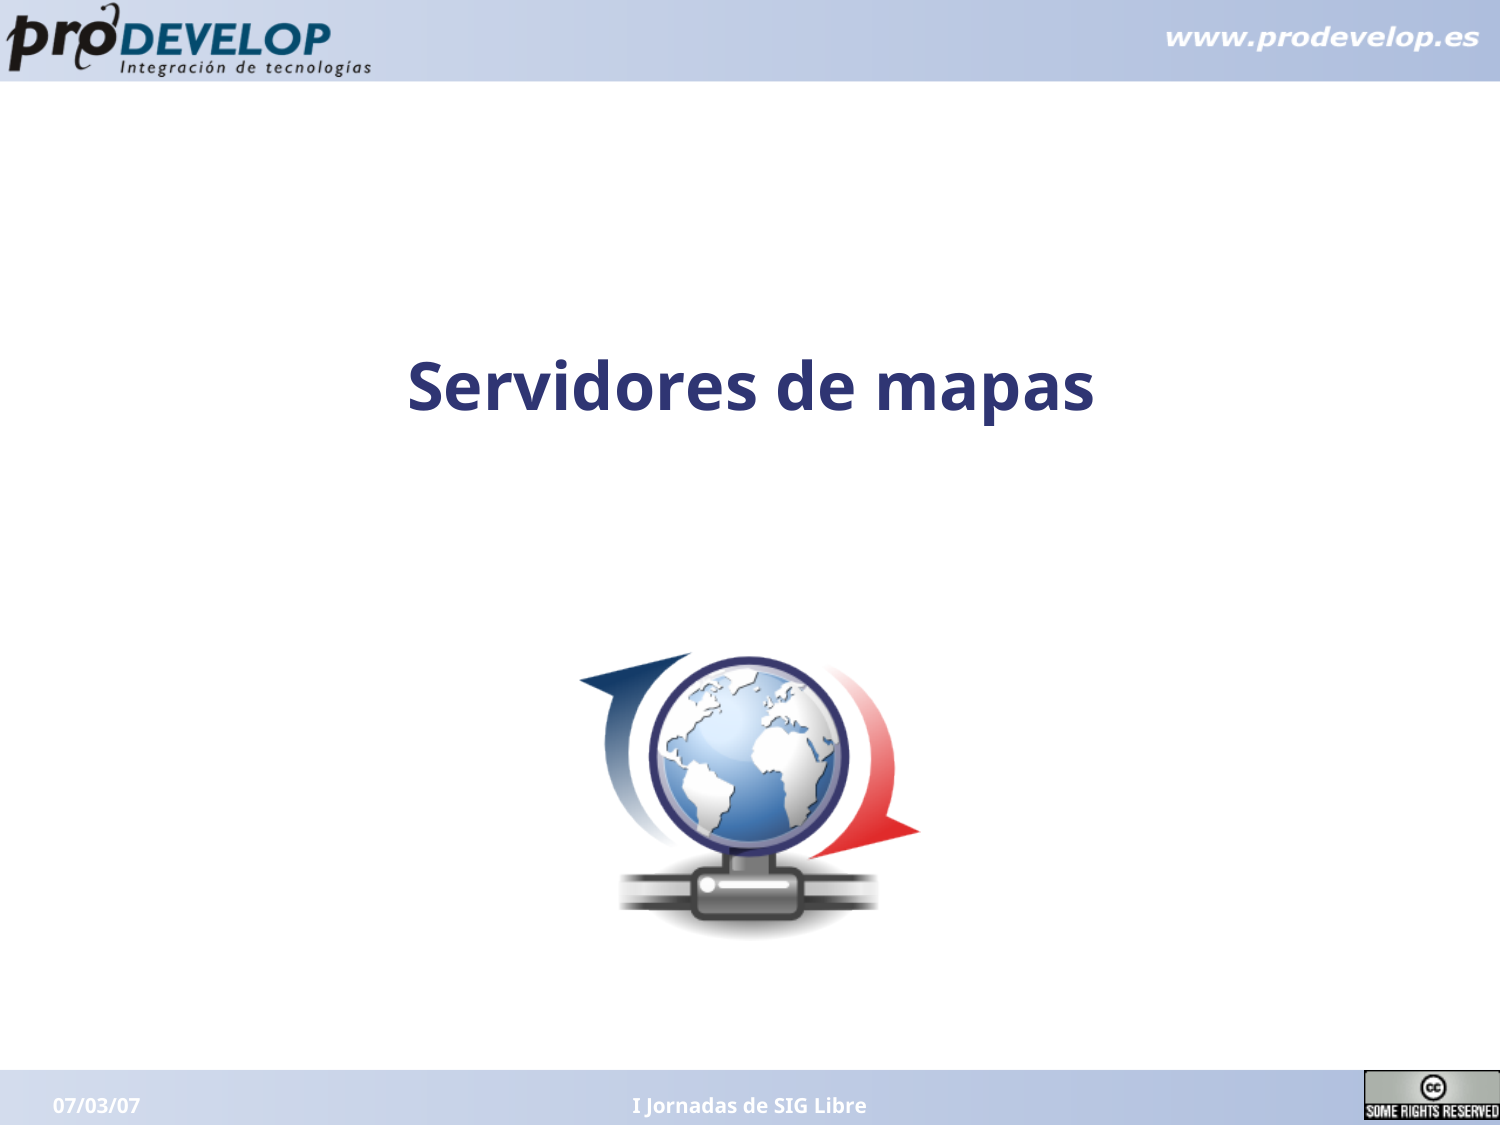

# Servidores de mapas
25/10/2006
12
Plan Difusión Interna gvSIG v. 2.0